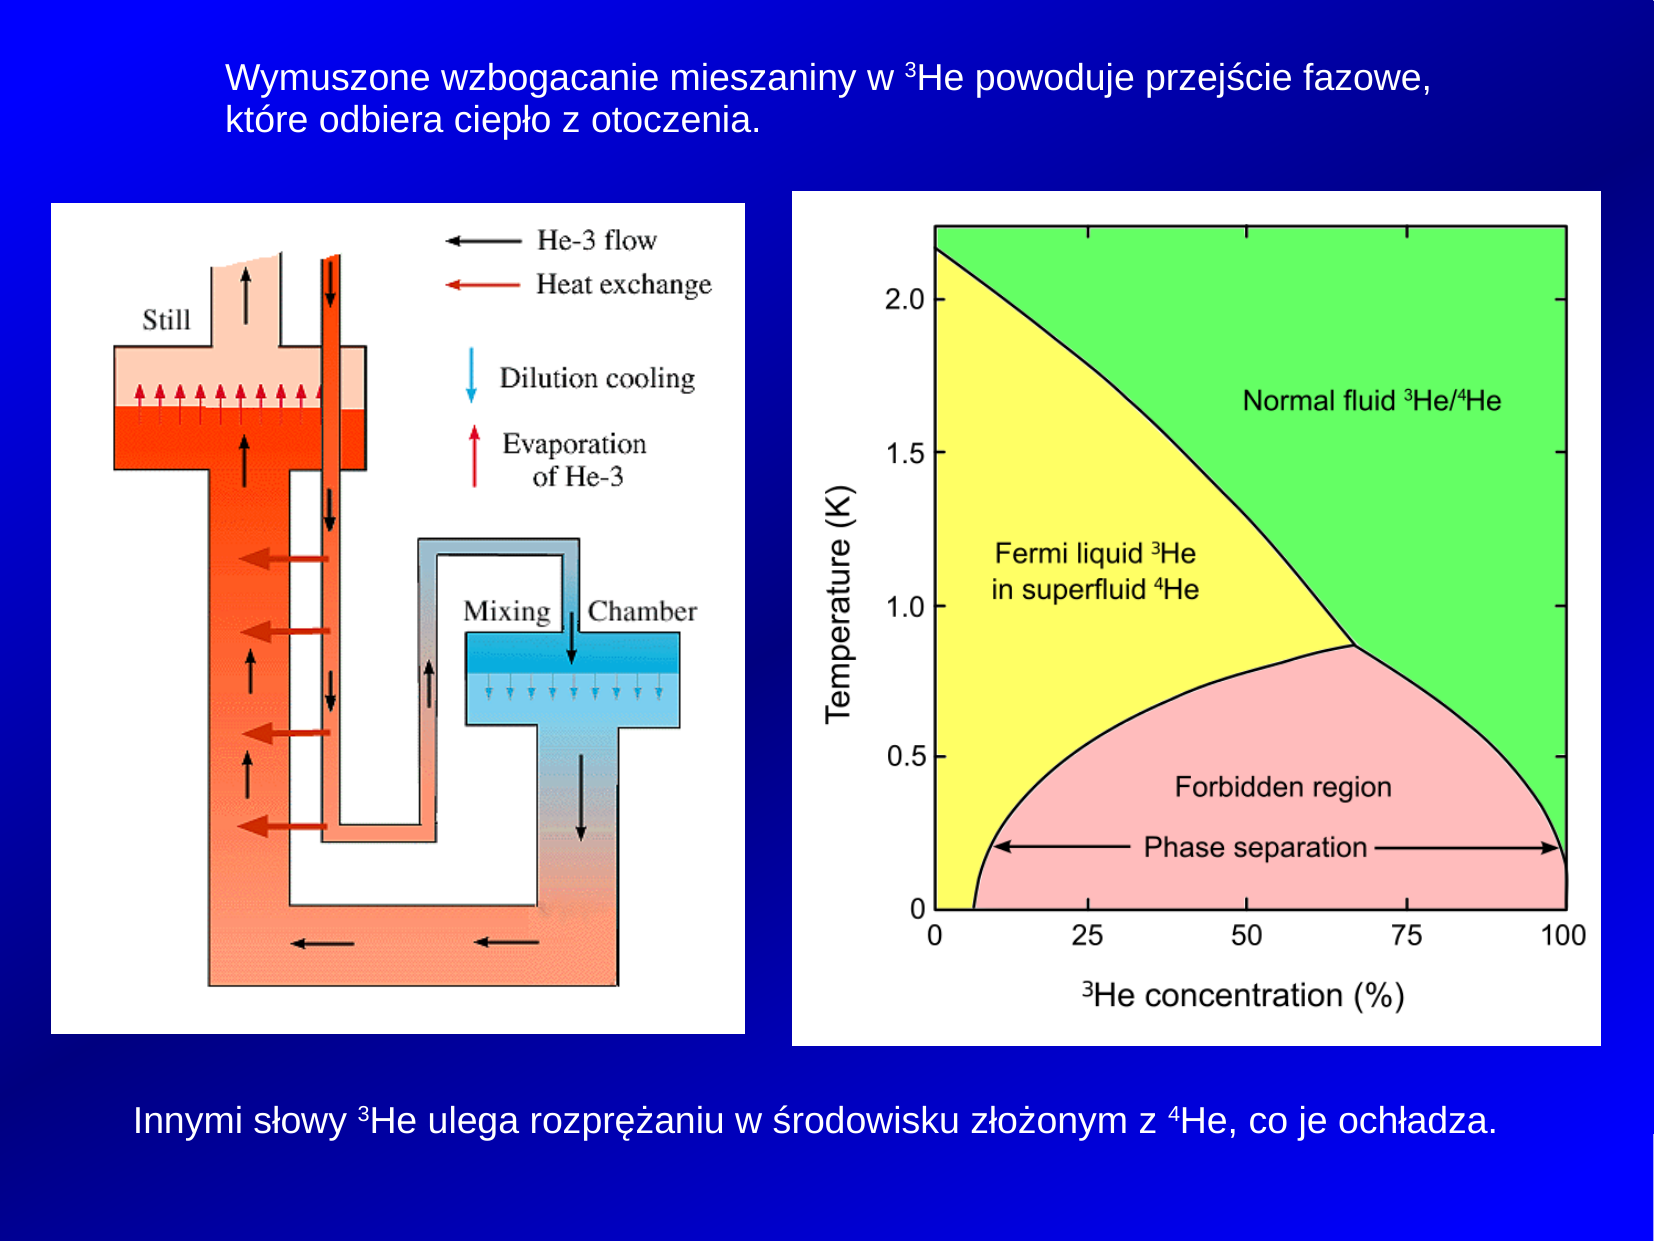

Wymuszone wzbogacanie mieszaniny w 3He powoduje przejście fazowe,
które odbiera ciepło z otoczenia.
Innymi słowy 3He ulega rozprężaniu w środowisku złożonym z 4He, co je ochładza.